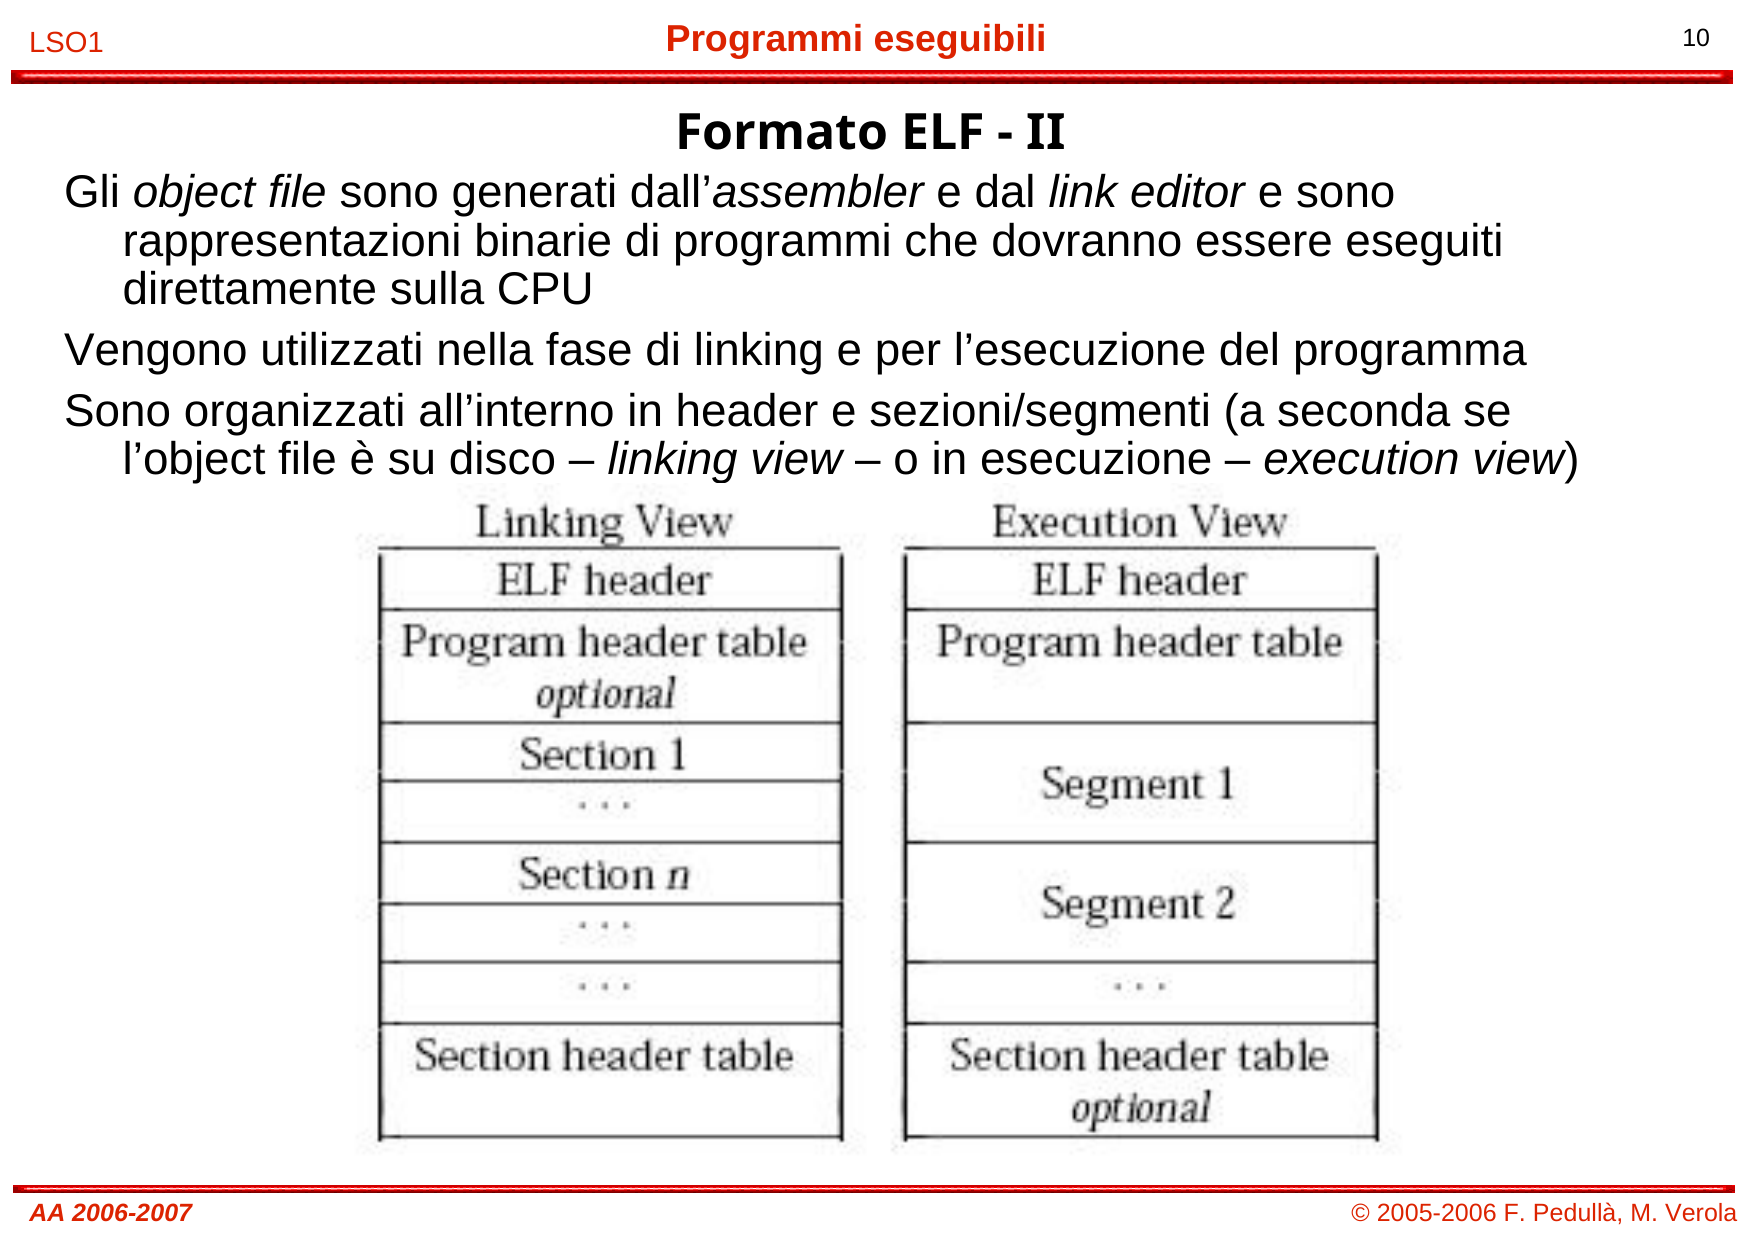

# Formato ELF - II
Gli object file sono generati dall’assembler e dal link editor e sono rappresentazioni binarie di programmi che dovranno essere eseguiti direttamente sulla CPU
Vengono utilizzati nella fase di linking e per l’esecuzione del programma
Sono organizzati all’interno in header e sezioni/segmenti (a seconda se l’object file è su disco – linking view – o in esecuzione – execution view)